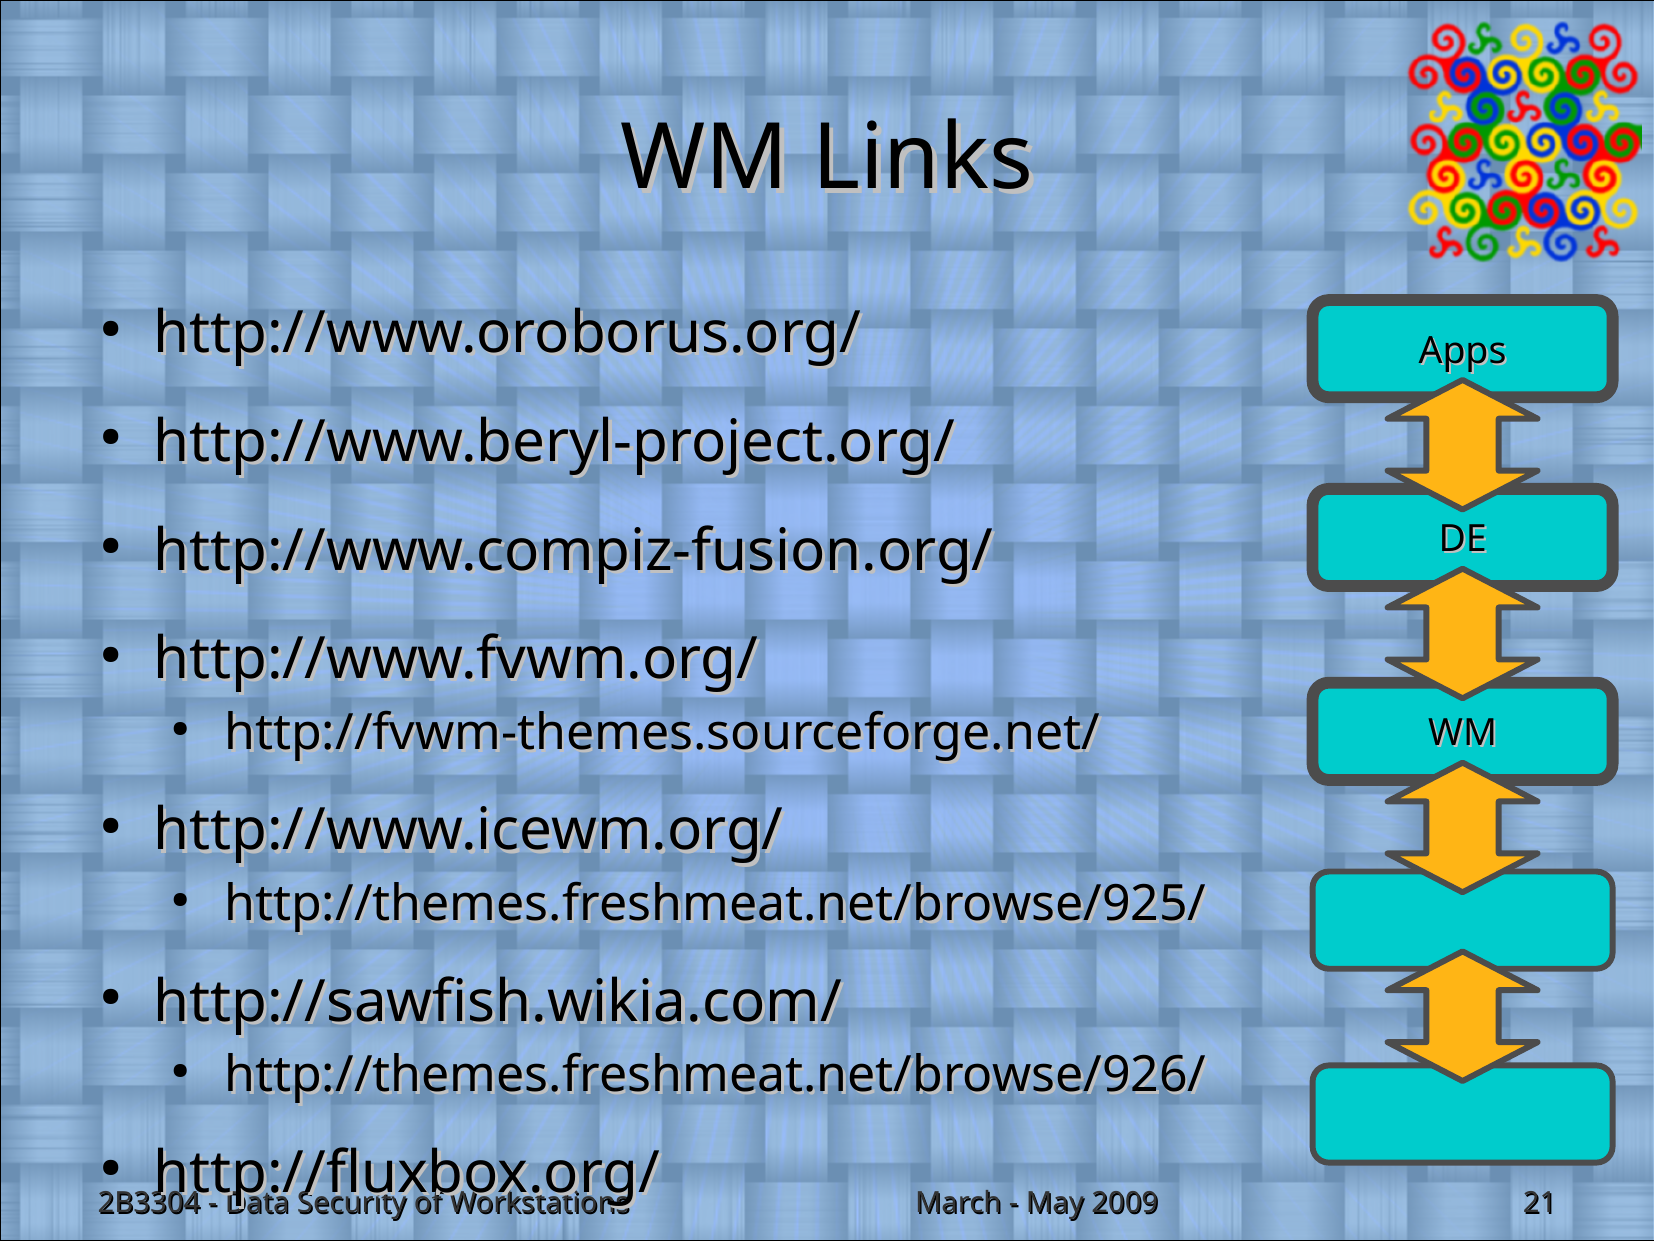

# WM Links
http://www.oroborus.org/
http://www.beryl-project.org/
http://www.compiz-fusion.org/
http://www.fvwm.org/
http://fvwm-themes.sourceforge.net/
http://www.icewm.org/
http://themes.freshmeat.net/browse/925/
http://sawfish.wikia.com/
http://themes.freshmeat.net/browse/926/
http://fluxbox.org/
http://blackboxwm.sourceforge.net/
http://themes.freshmeat.net/browse/919/
Apps
DE
WM